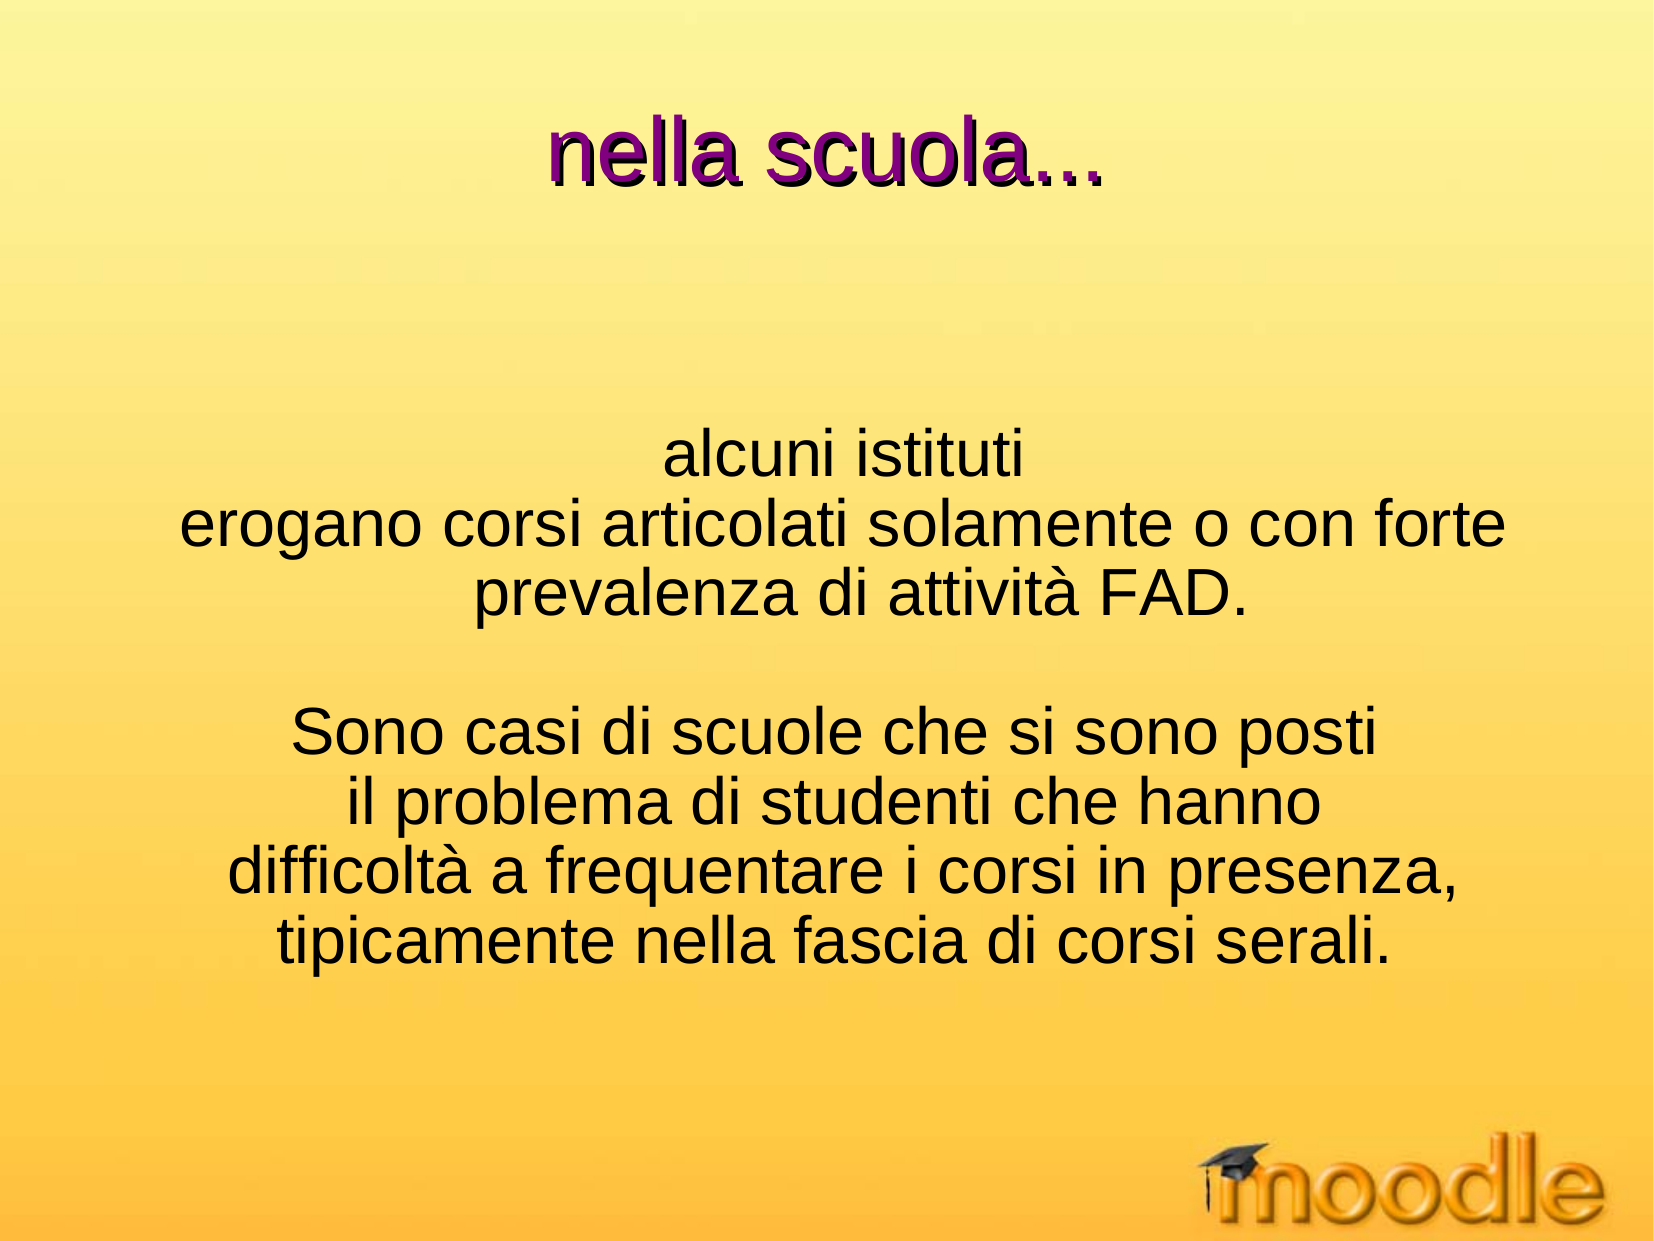

# nella scuola...
alcuni istituti
erogano corsi articolati solamente o con forte prevalenza di attività FAD.
Sono casi di scuole che si sono posti
il problema di studenti che hanno
difficoltà a frequentare i corsi in presenza,
tipicamente nella fascia di corsi serali.